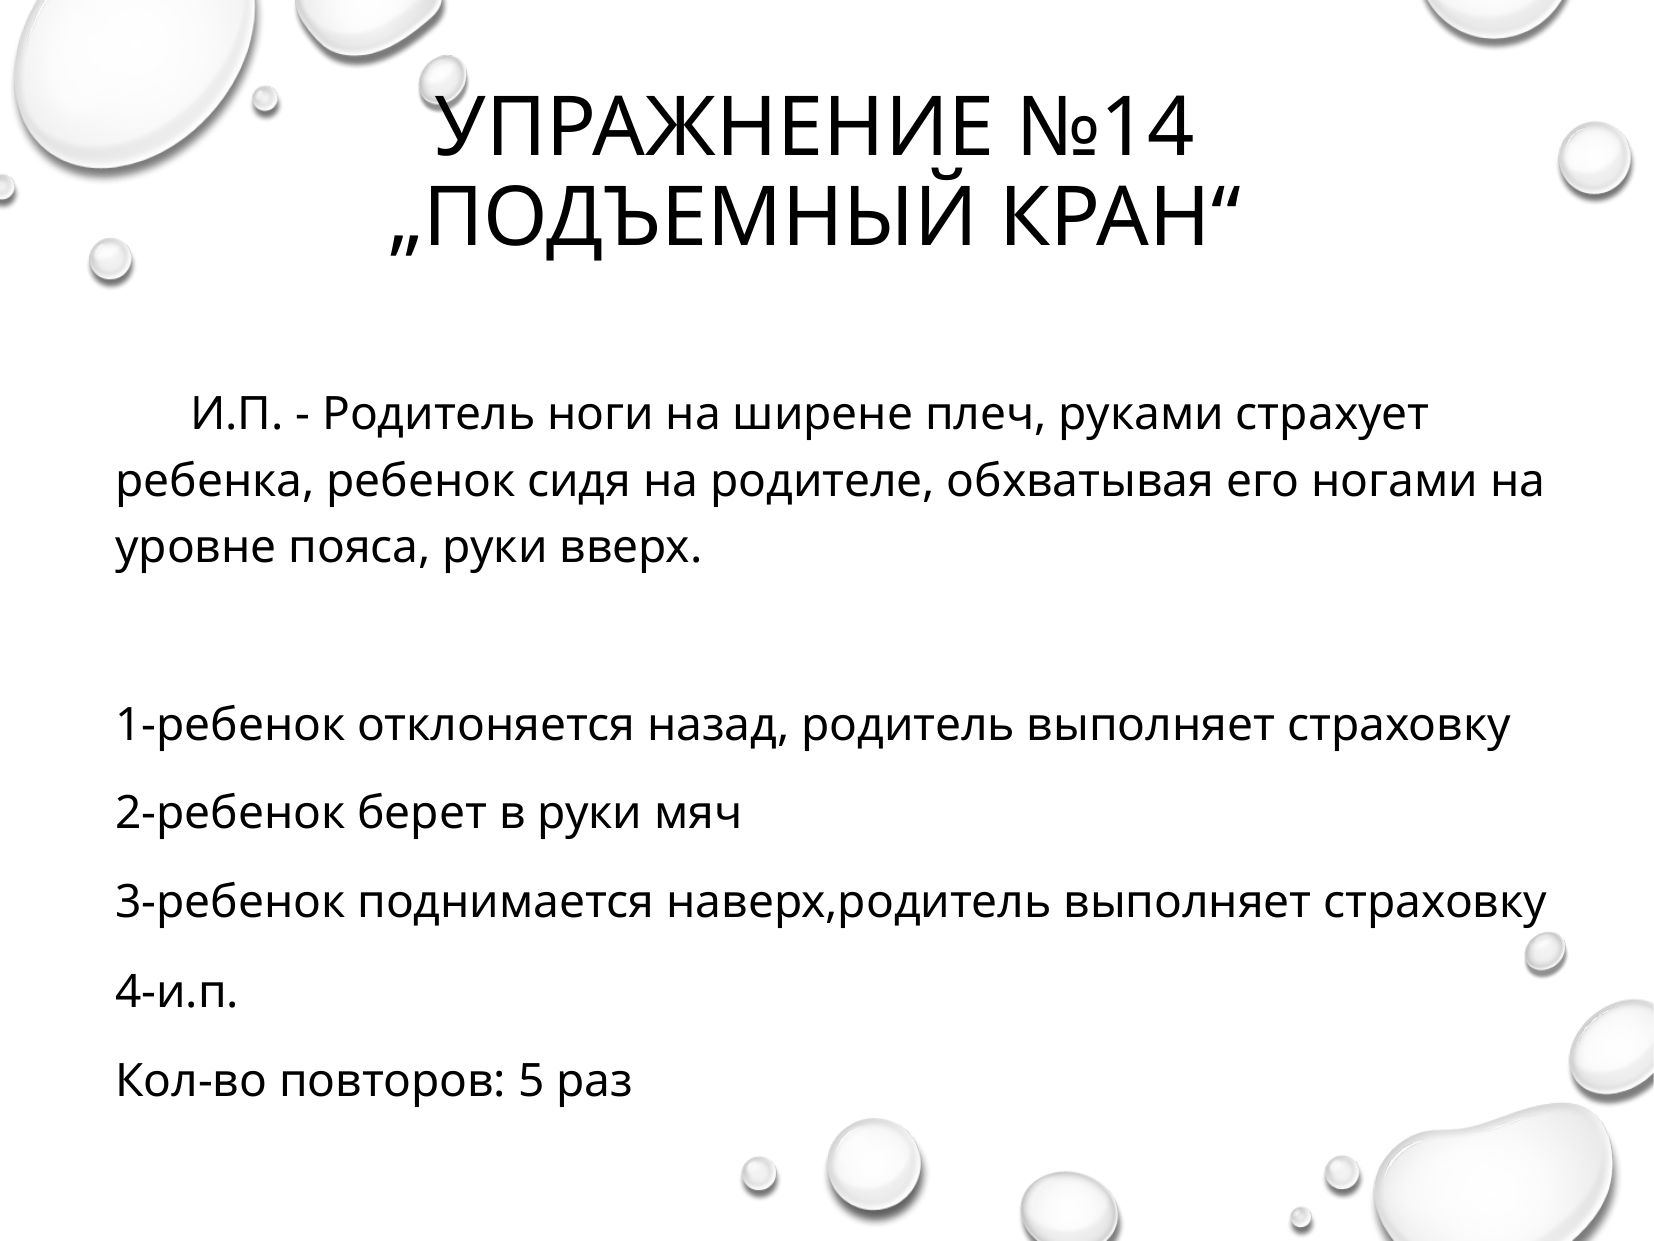

# Упражнение №14 „Подъемный кран“
	И.П. - Родитель ноги на ширене плеч, руками страхует ребенка, ребенок сидя на родителе, обхватывая его ногами на уровне пояса, руки вверх.
1-ребенок отклоняется назад, родитель выполняет страховку
2-ребенок берет в руки мяч
3-ребенок поднимается наверх,родитель выполняет страховку
4-и.п.
Кол-во повторов: 5 раз